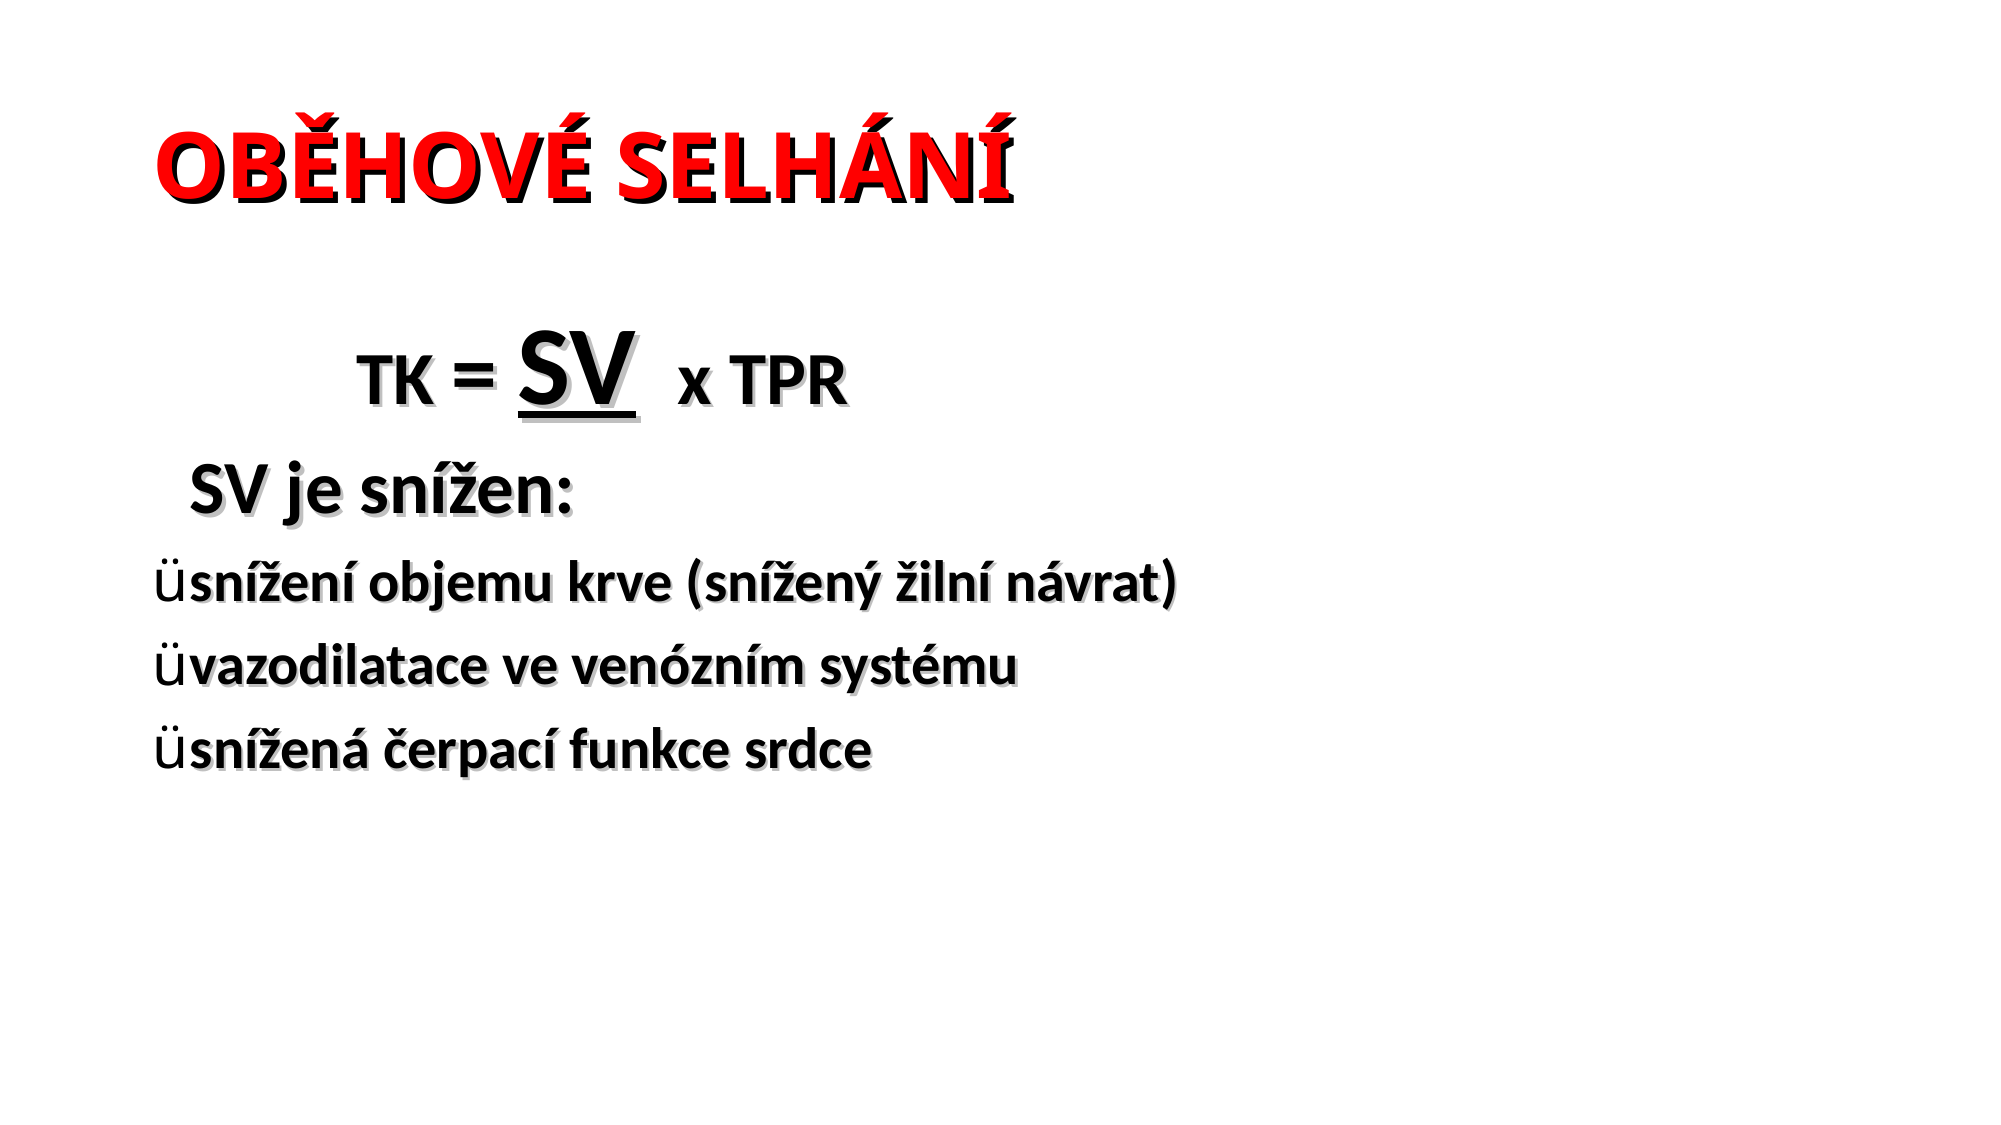

# OBĚHOVÉ SELHÁNÍ
 TK = SV x TPR
SV je snížen:
snížení objemu krve (snížený žilní návrat)
vazodilatace ve venózním systému
snížená čerpací funkce srdce